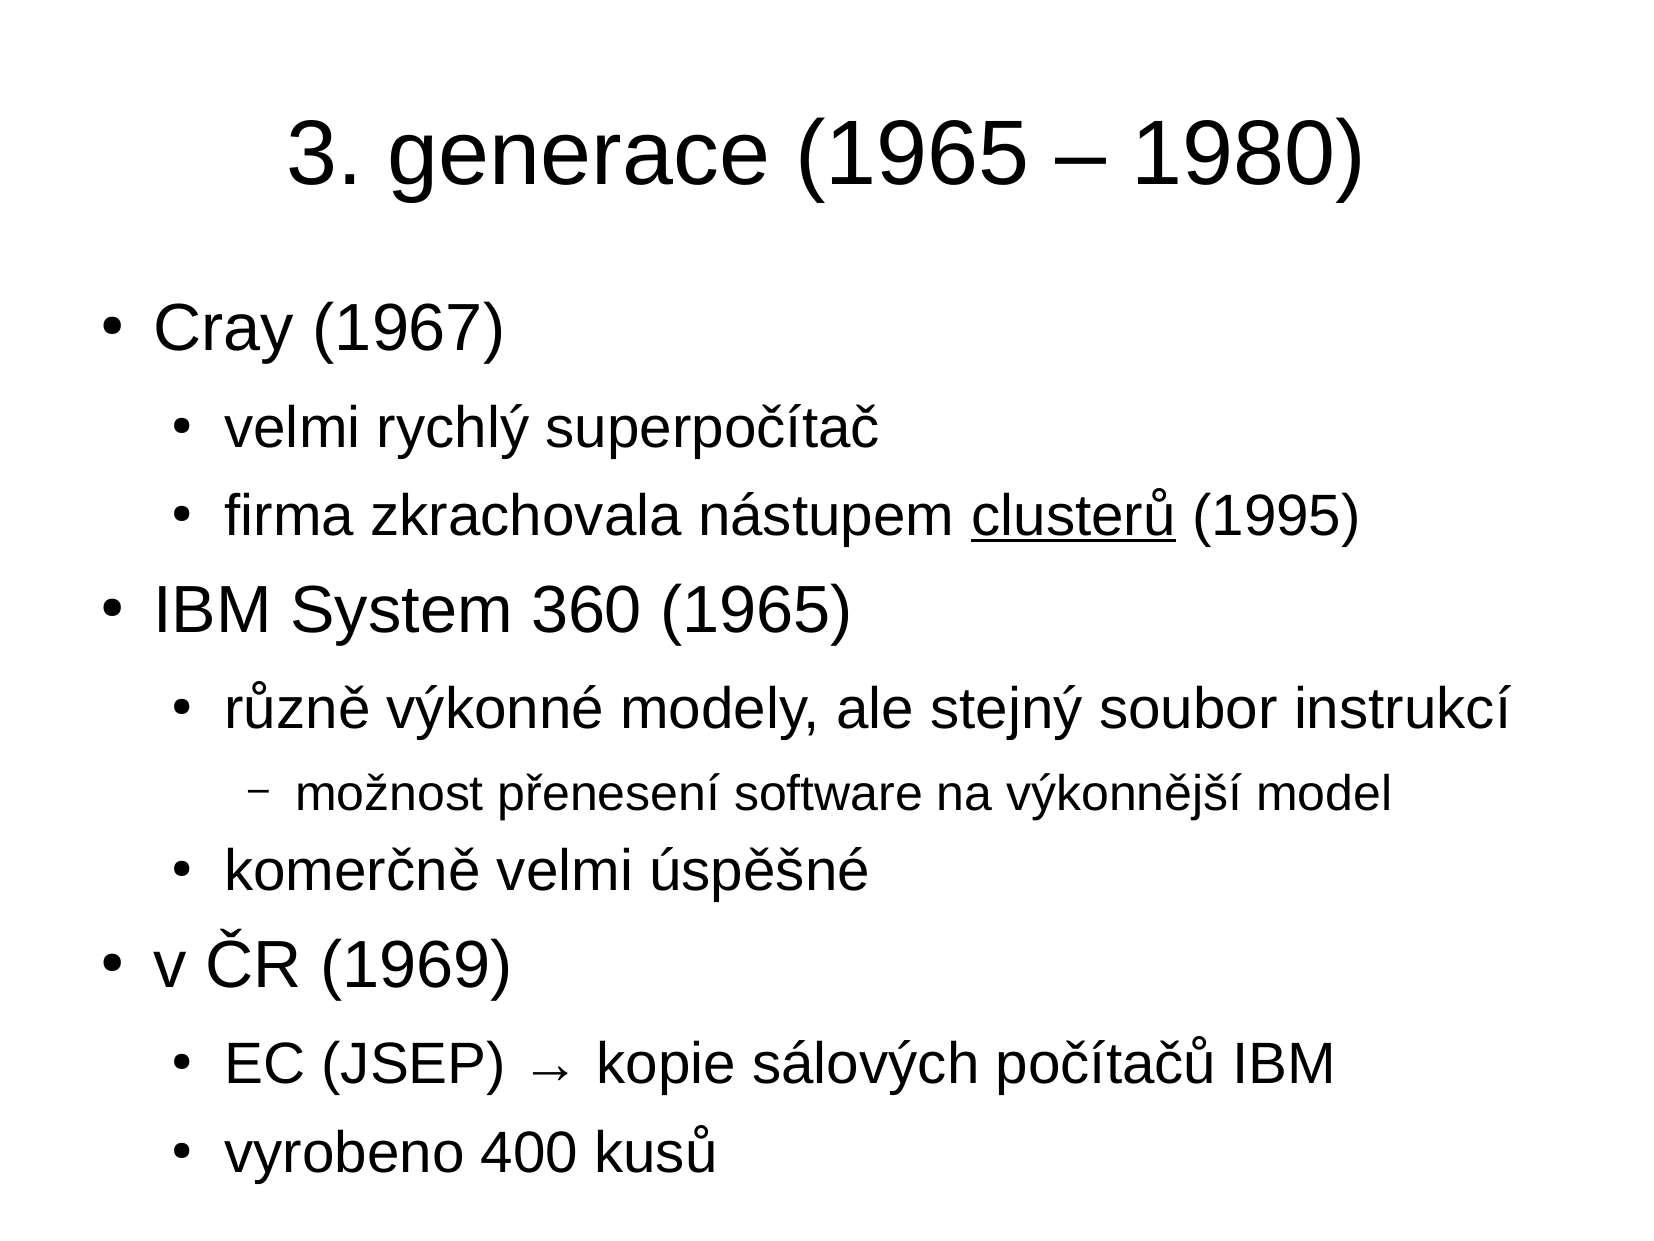

# 3. generace (1965 – 1980)
Cray (1967)
velmi rychlý superpočítač
firma zkrachovala nástupem clusterů (1995)
IBM System 360 (1965)
různě výkonné modely, ale stejný soubor instrukcí
možnost přenesení software na výkonnější model
komerčně velmi úspěšné
v ČR (1969)
EC (JSEP) → kopie sálových počítačů IBM
vyrobeno 400 kusů